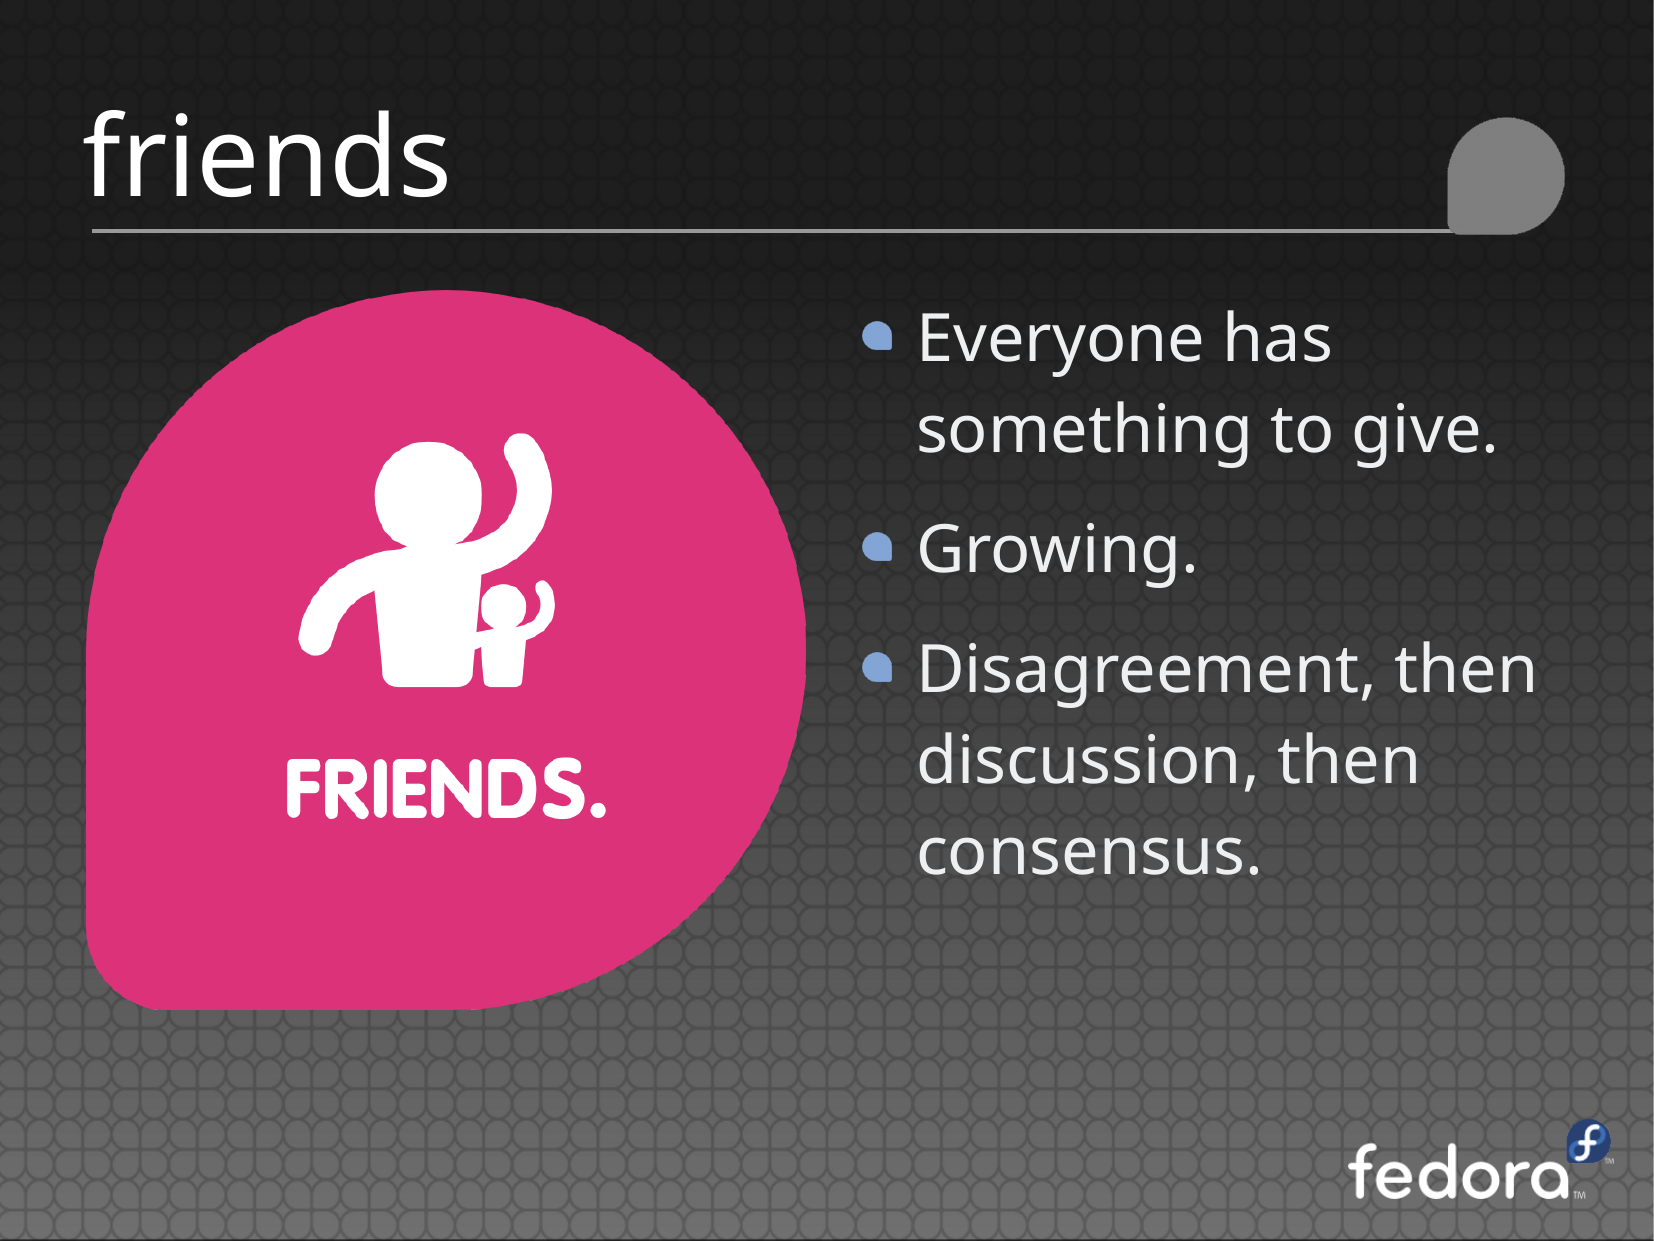

# friends
Everyone has something to give.
Growing.
Disagreement, then discussion, then consensus.